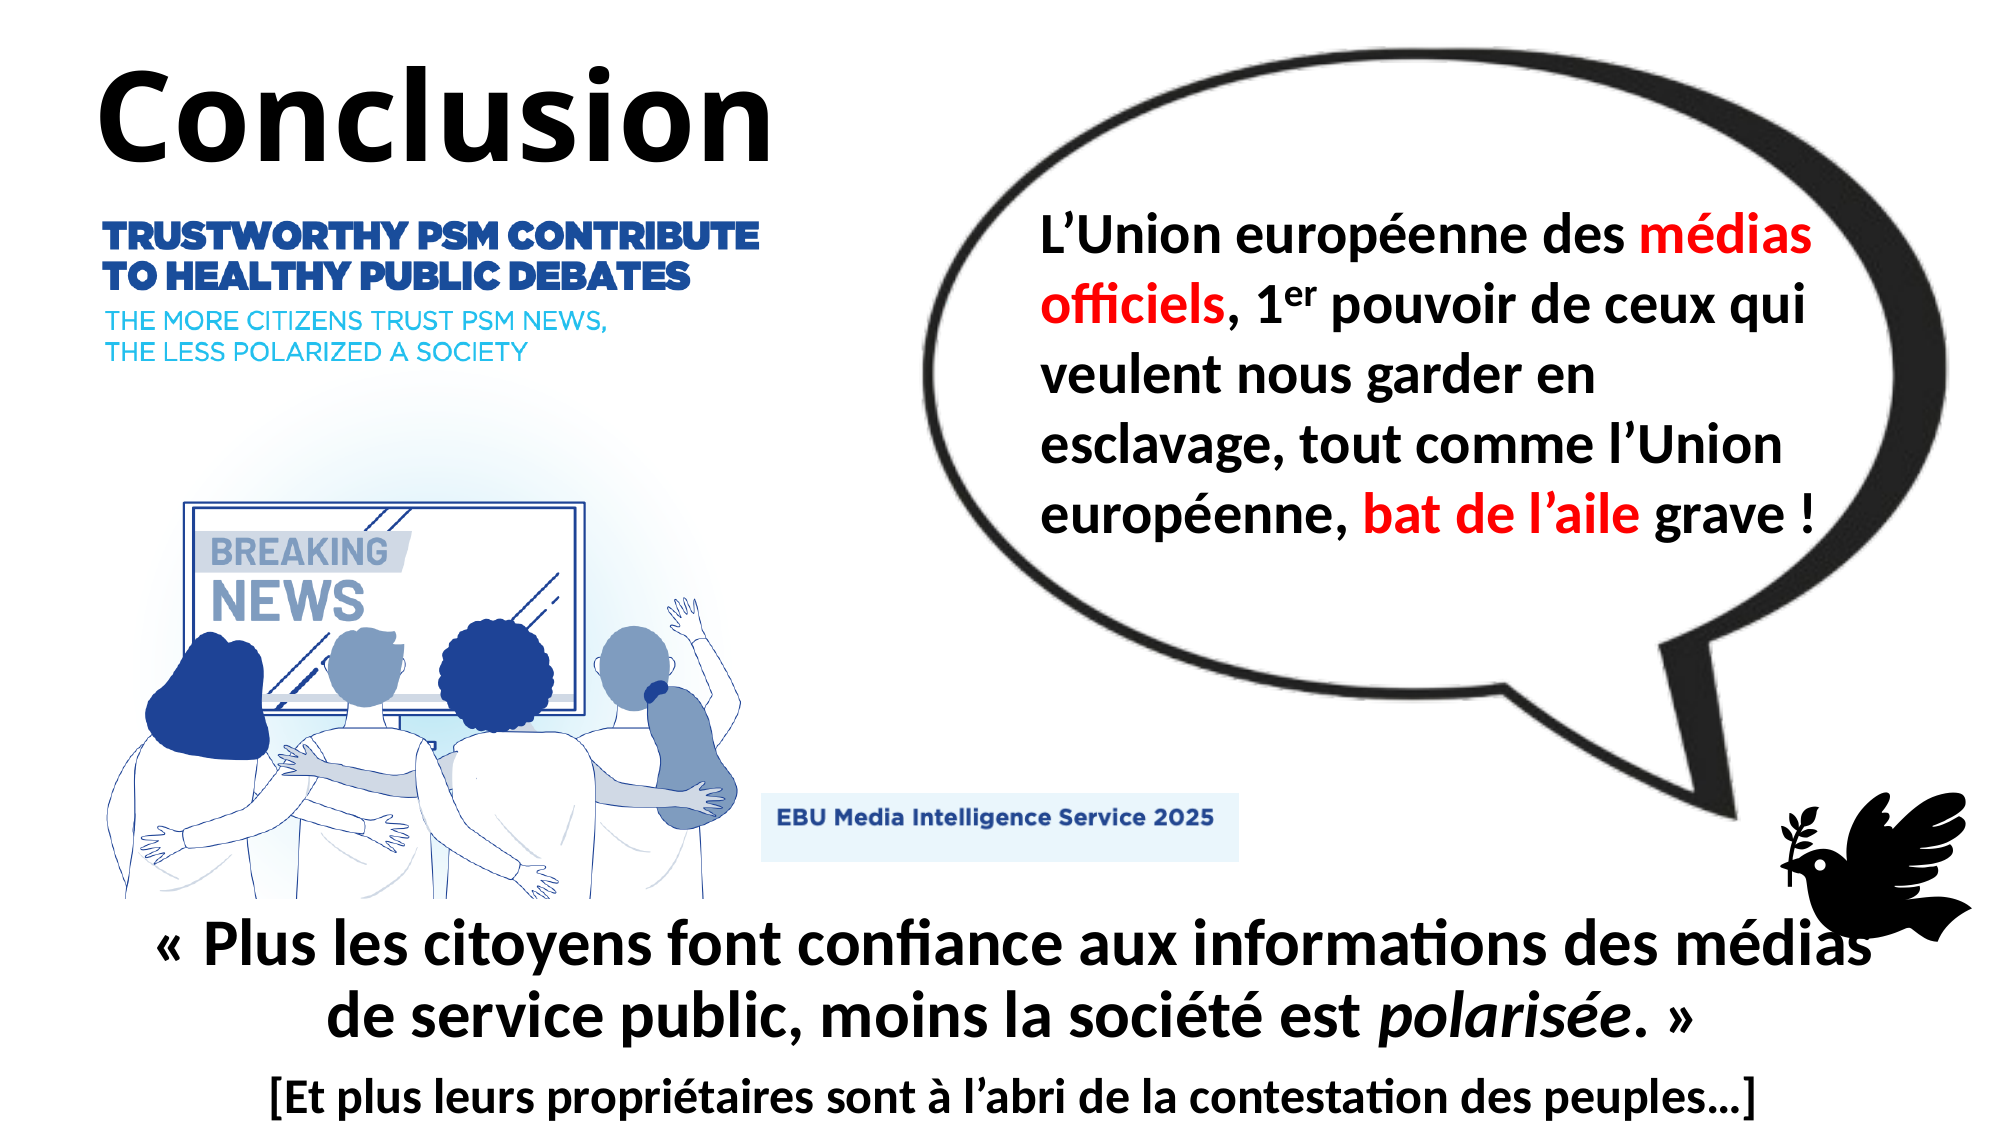

Conclusion
L’Union européenne des médias officiels, 1er pouvoir de ceux qui veulent nous garder en esclavage, tout comme l’Union européenne, bat de l’aile grave !
🕊
« Plus les citoyens font confiance aux informations des médias
de service public, moins la société est polarisée. »
[Et plus leurs propriétaires sont à l’abri de la contestation des peuples…]